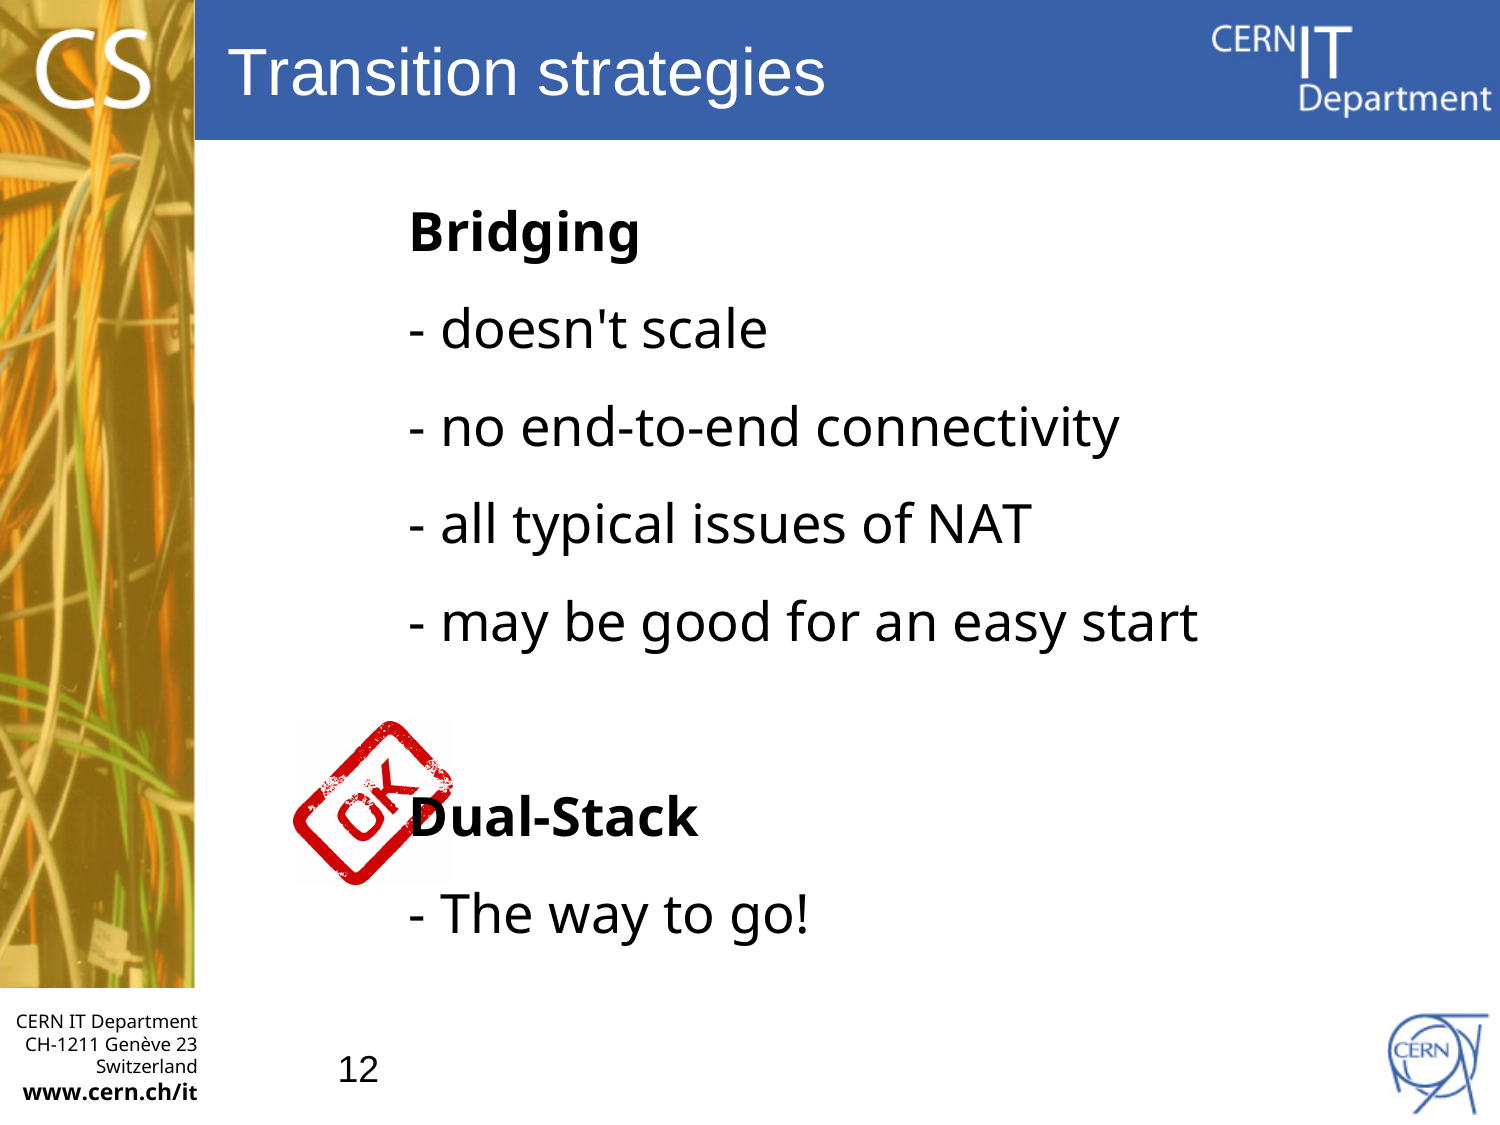

# Transition strategies
Bridging
- doesn't scale
- no end-to-end connectivity
- all typical issues of NAT
- may be good for an easy start
Dual-Stack
- The way to go!